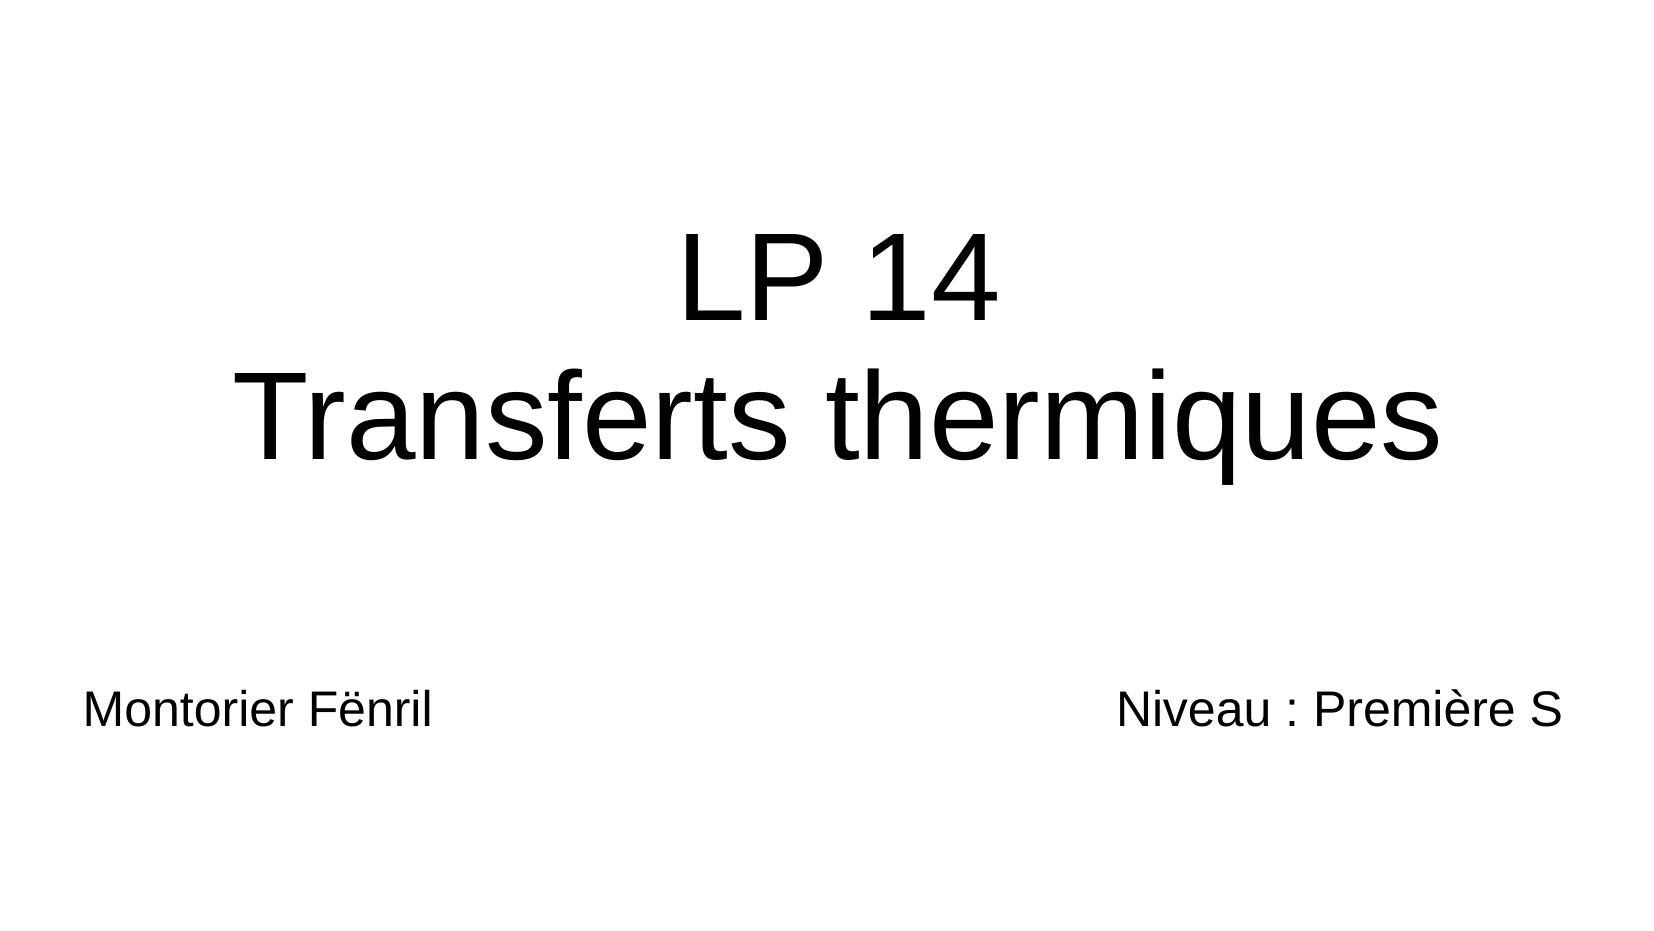

# LP 14 Transferts thermiques
Montorier Fënril										Niveau : Première S